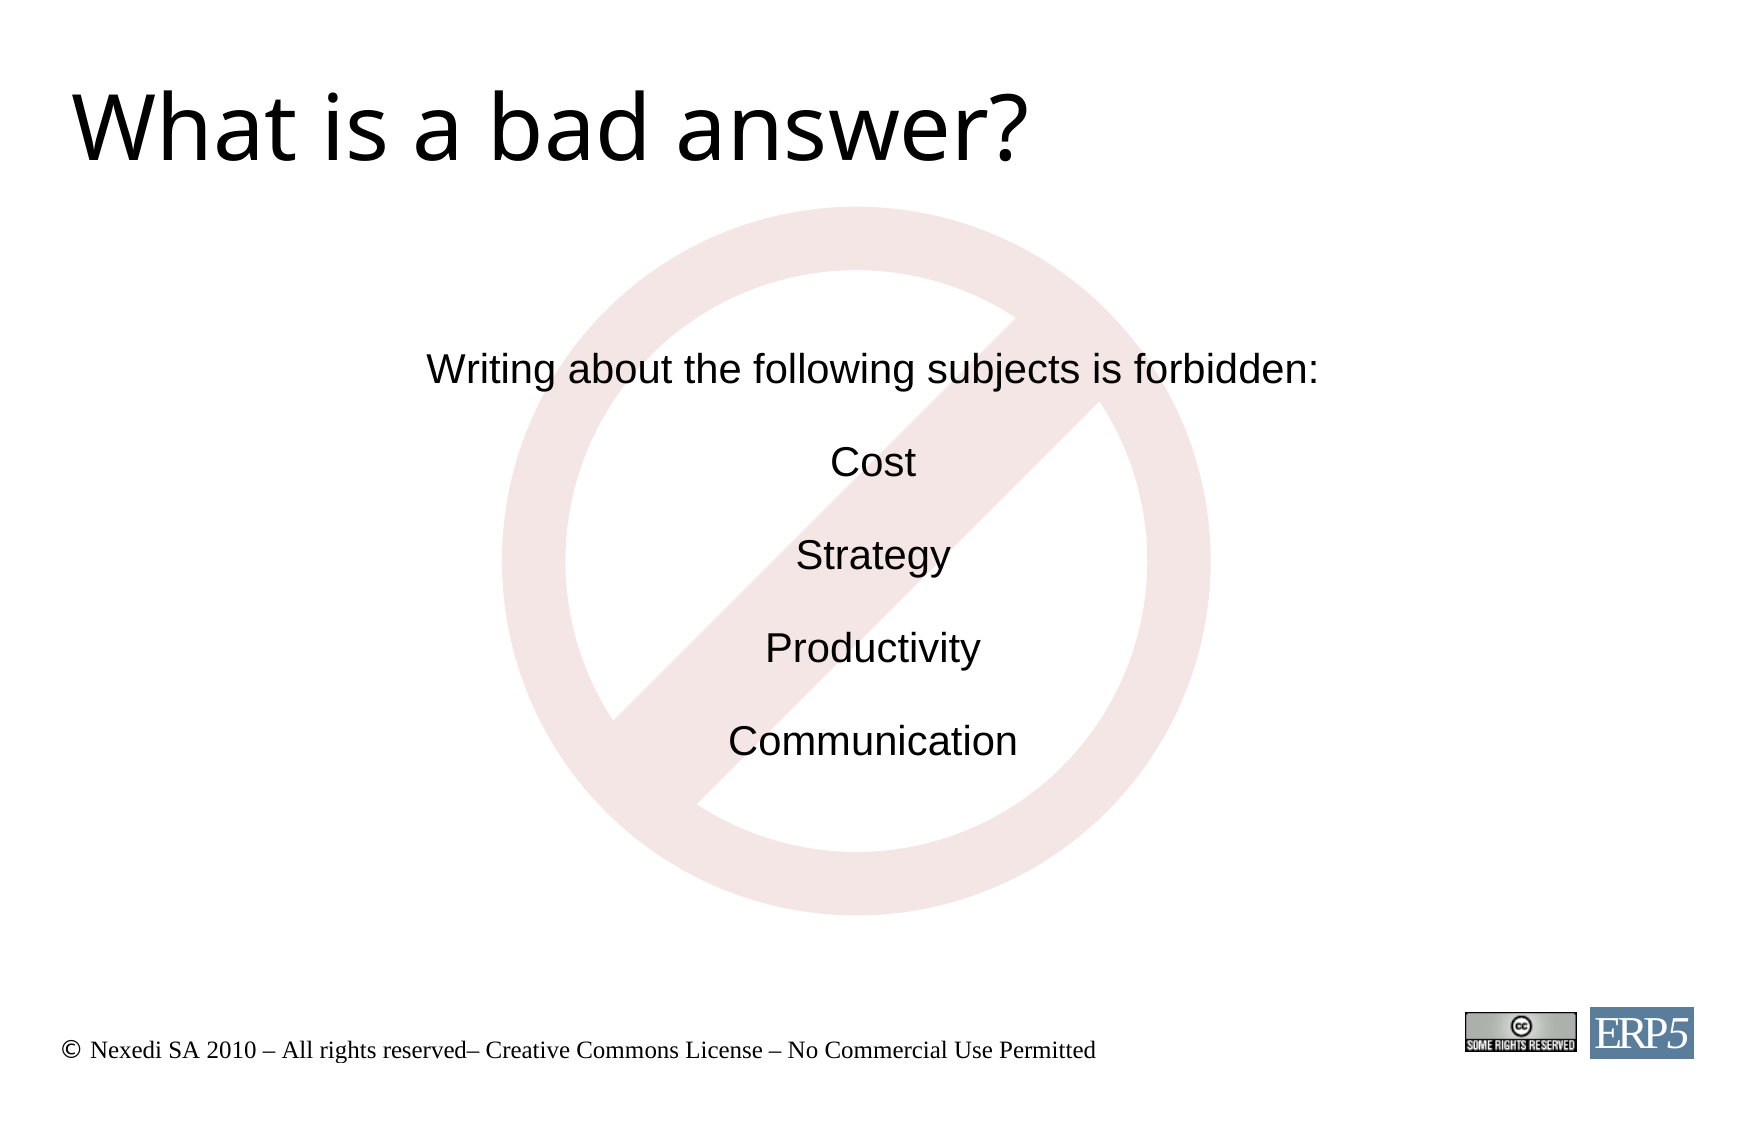

# What is a bad answer?
Writing about the following subjects is forbidden:
Cost
Strategy
Productivity
Communication